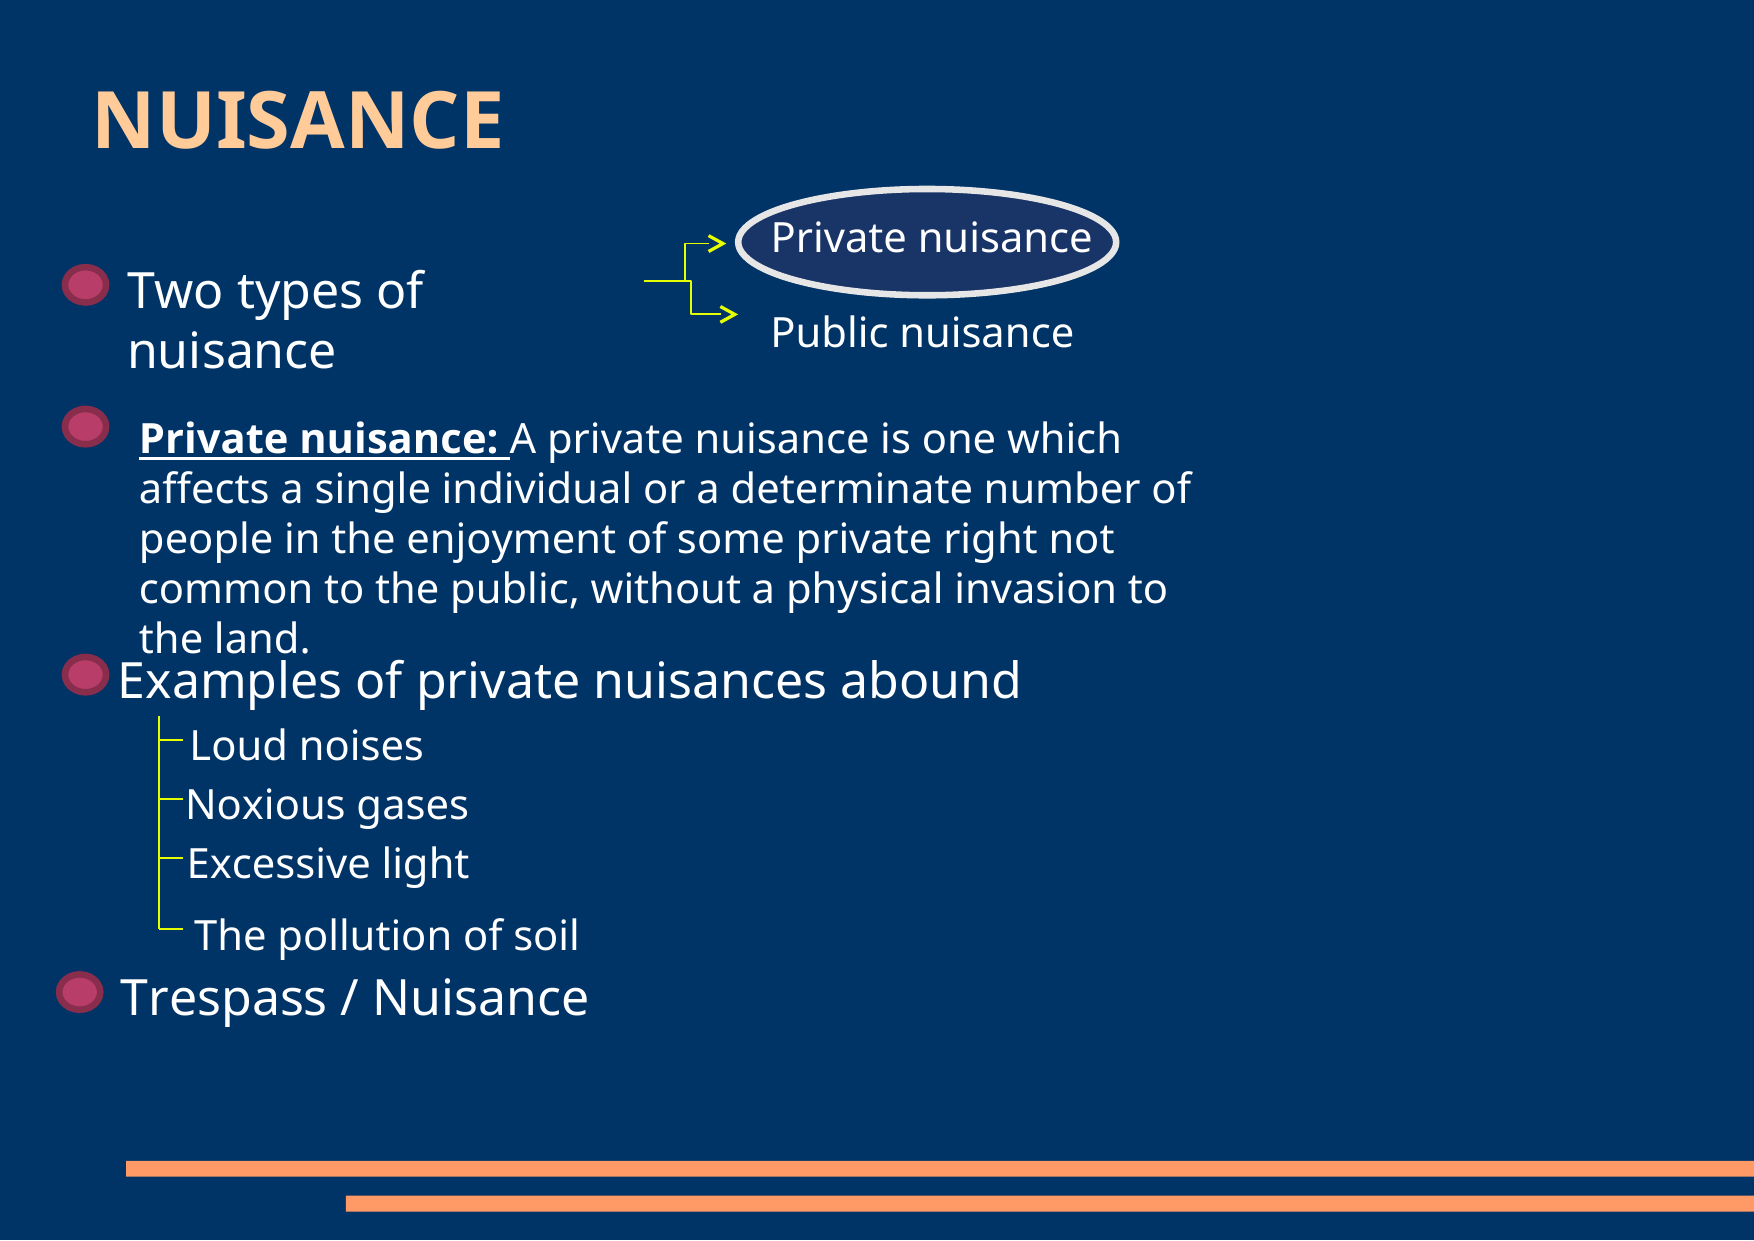

# NUISANCE
Private nuisance
Two types of nuisance
Public nuisance
Private nuisance: A private nuisance is one which affects a single individual or a determinate number of people in the enjoyment of some private right not common to the public, without a physical invasion to the land.
Examples of private nuisances abound
Loud noises
Noxious gases
Excessive light
The pollution of soil
Trespass / Nuisance